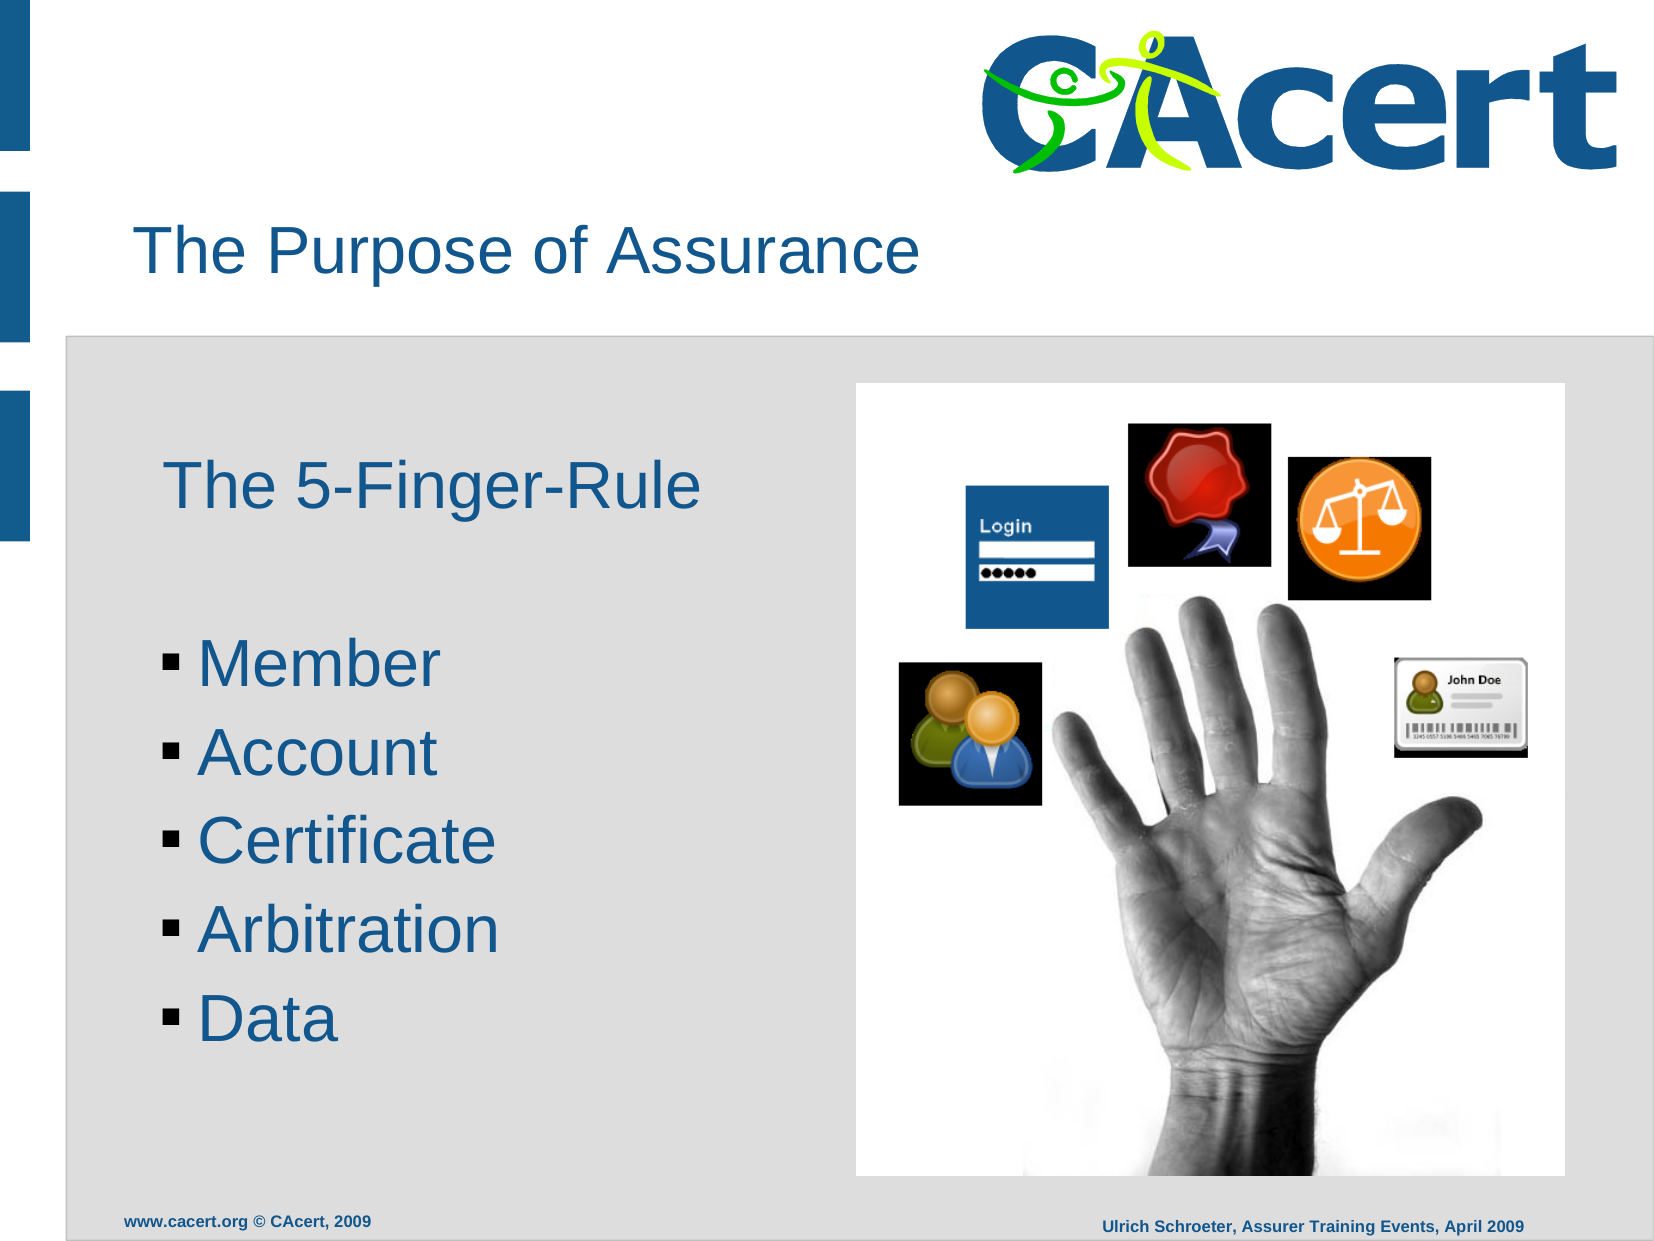

The Purpose of Assurance
The 5-Finger-Rule
 Member
 Account
 Certificate
 Arbitration
 Data